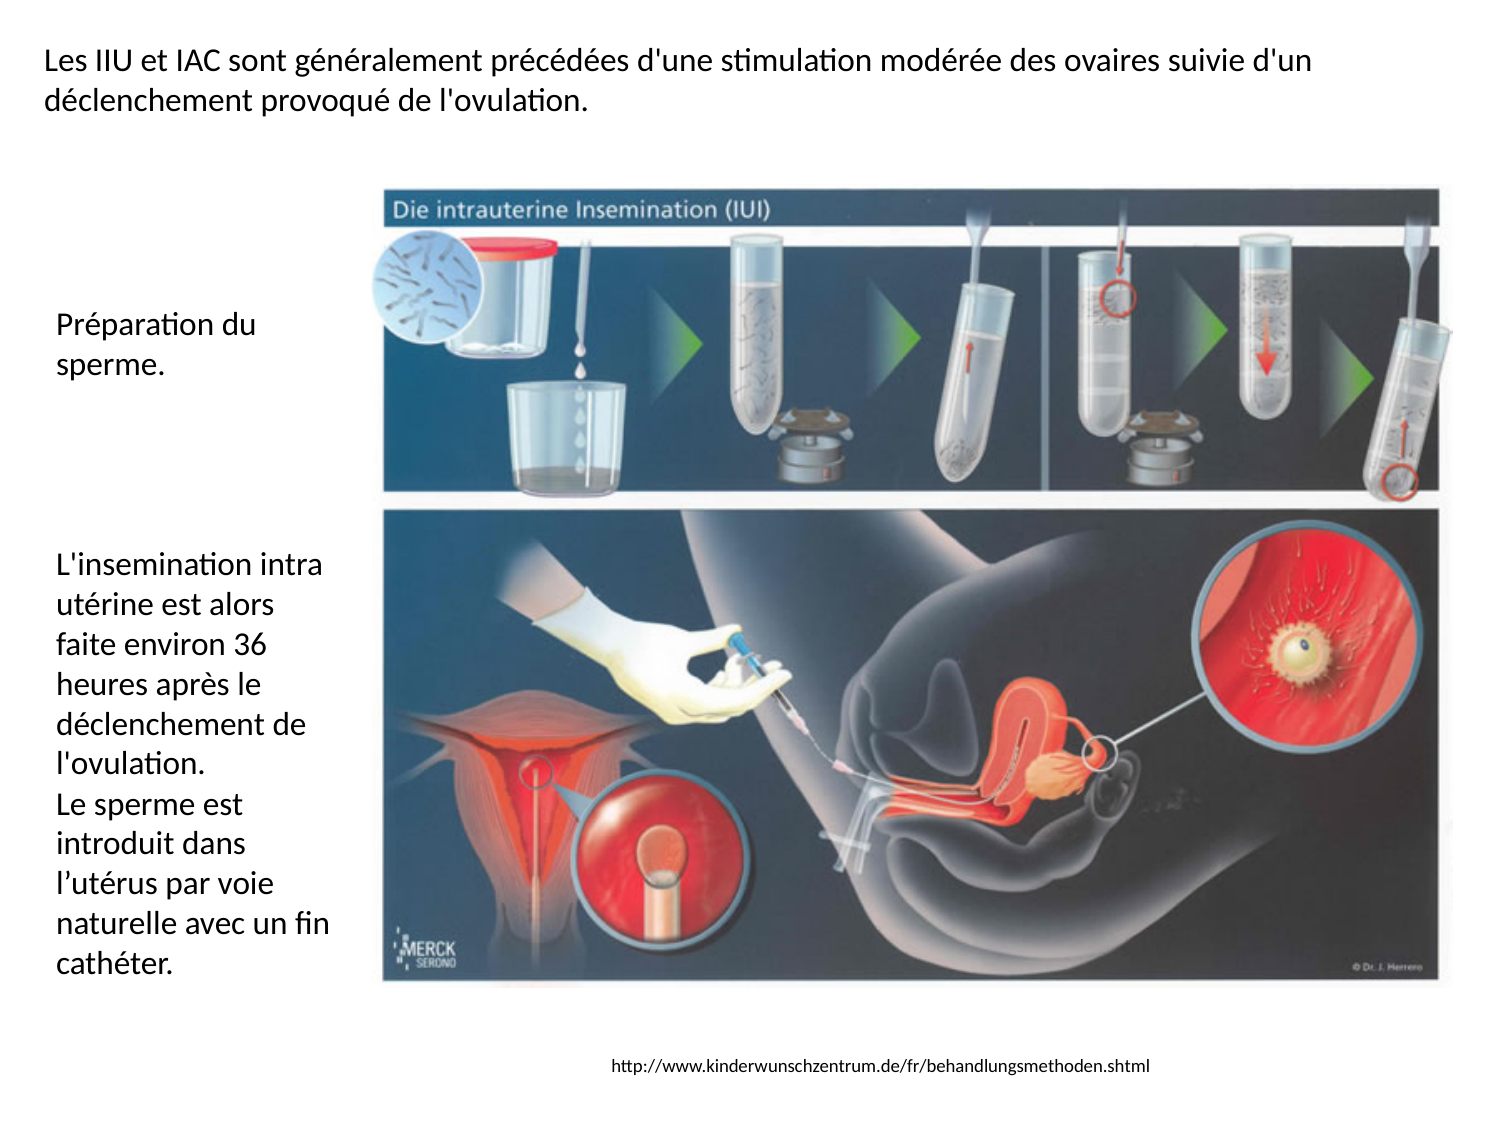

Les IIU et IAC sont généralement précédées d'une stimulation modérée des ovaires suivie d'un déclenchement provoqué de l'ovulation.
Préparation du sperme.
L'insemination intra utérine est alors faite environ 36 heures après le déclenchement de l'ovulation.
Le sperme est introduit dans l’utérus par voie naturelle avec un fin cathéter.
http://www.kinderwunschzentrum.de/fr/behandlungsmethoden.shtml